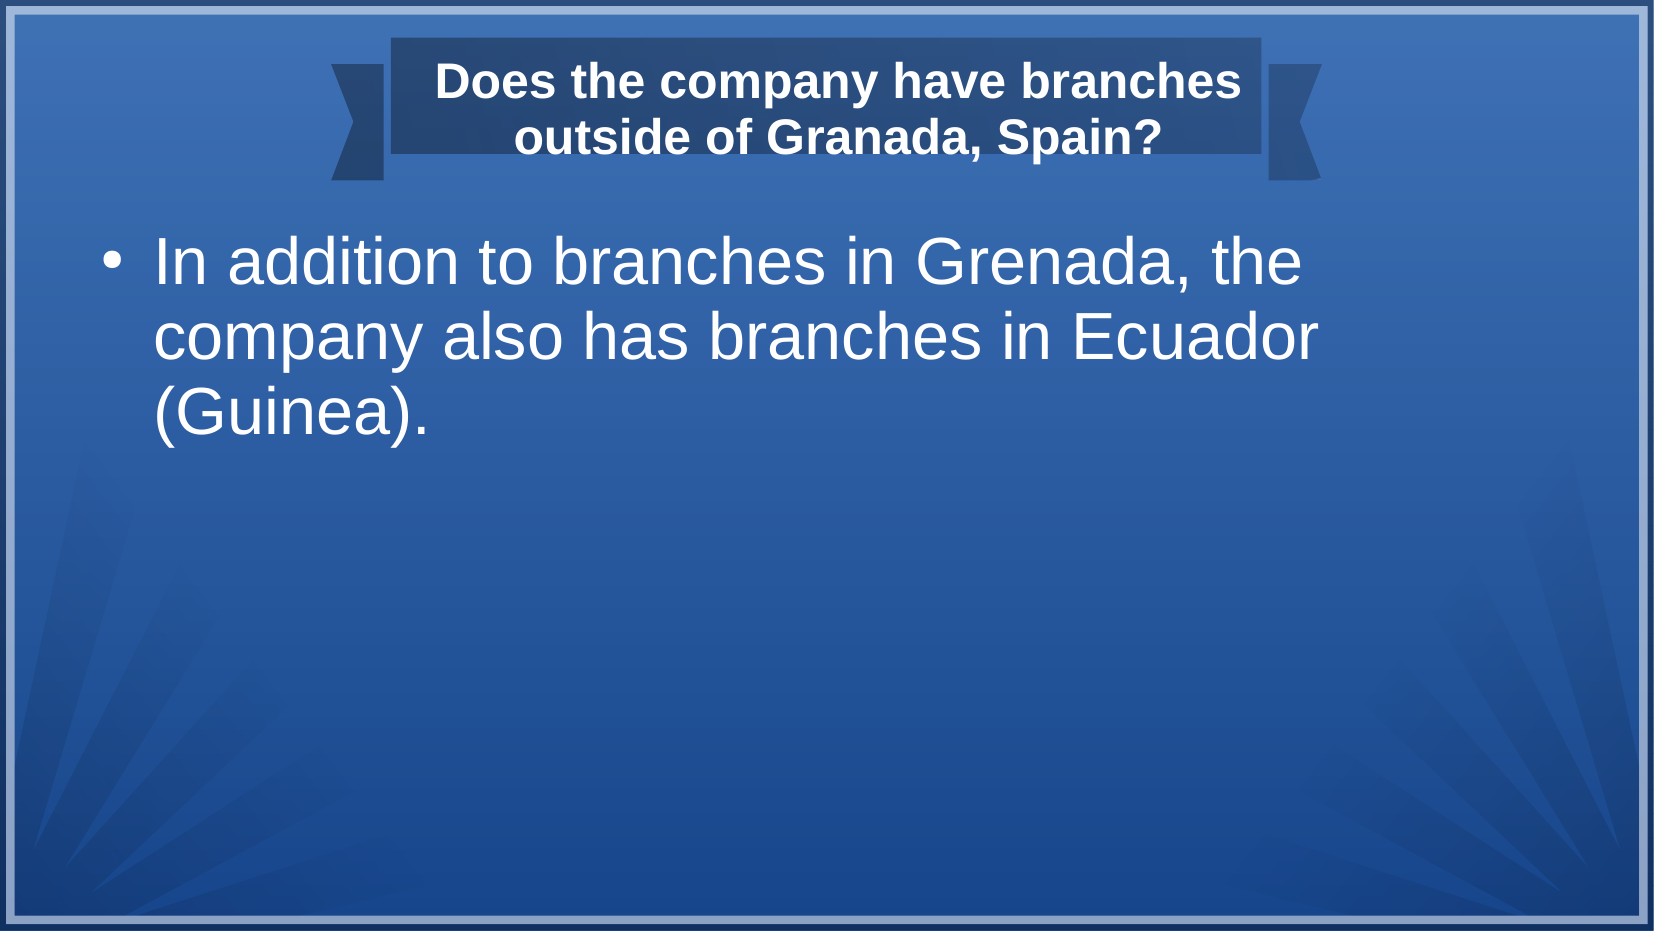

# Does the company have branches outside of Granada, Spain?
In addition to branches in Grenada, the company also has branches in Ecuador (Guinea).